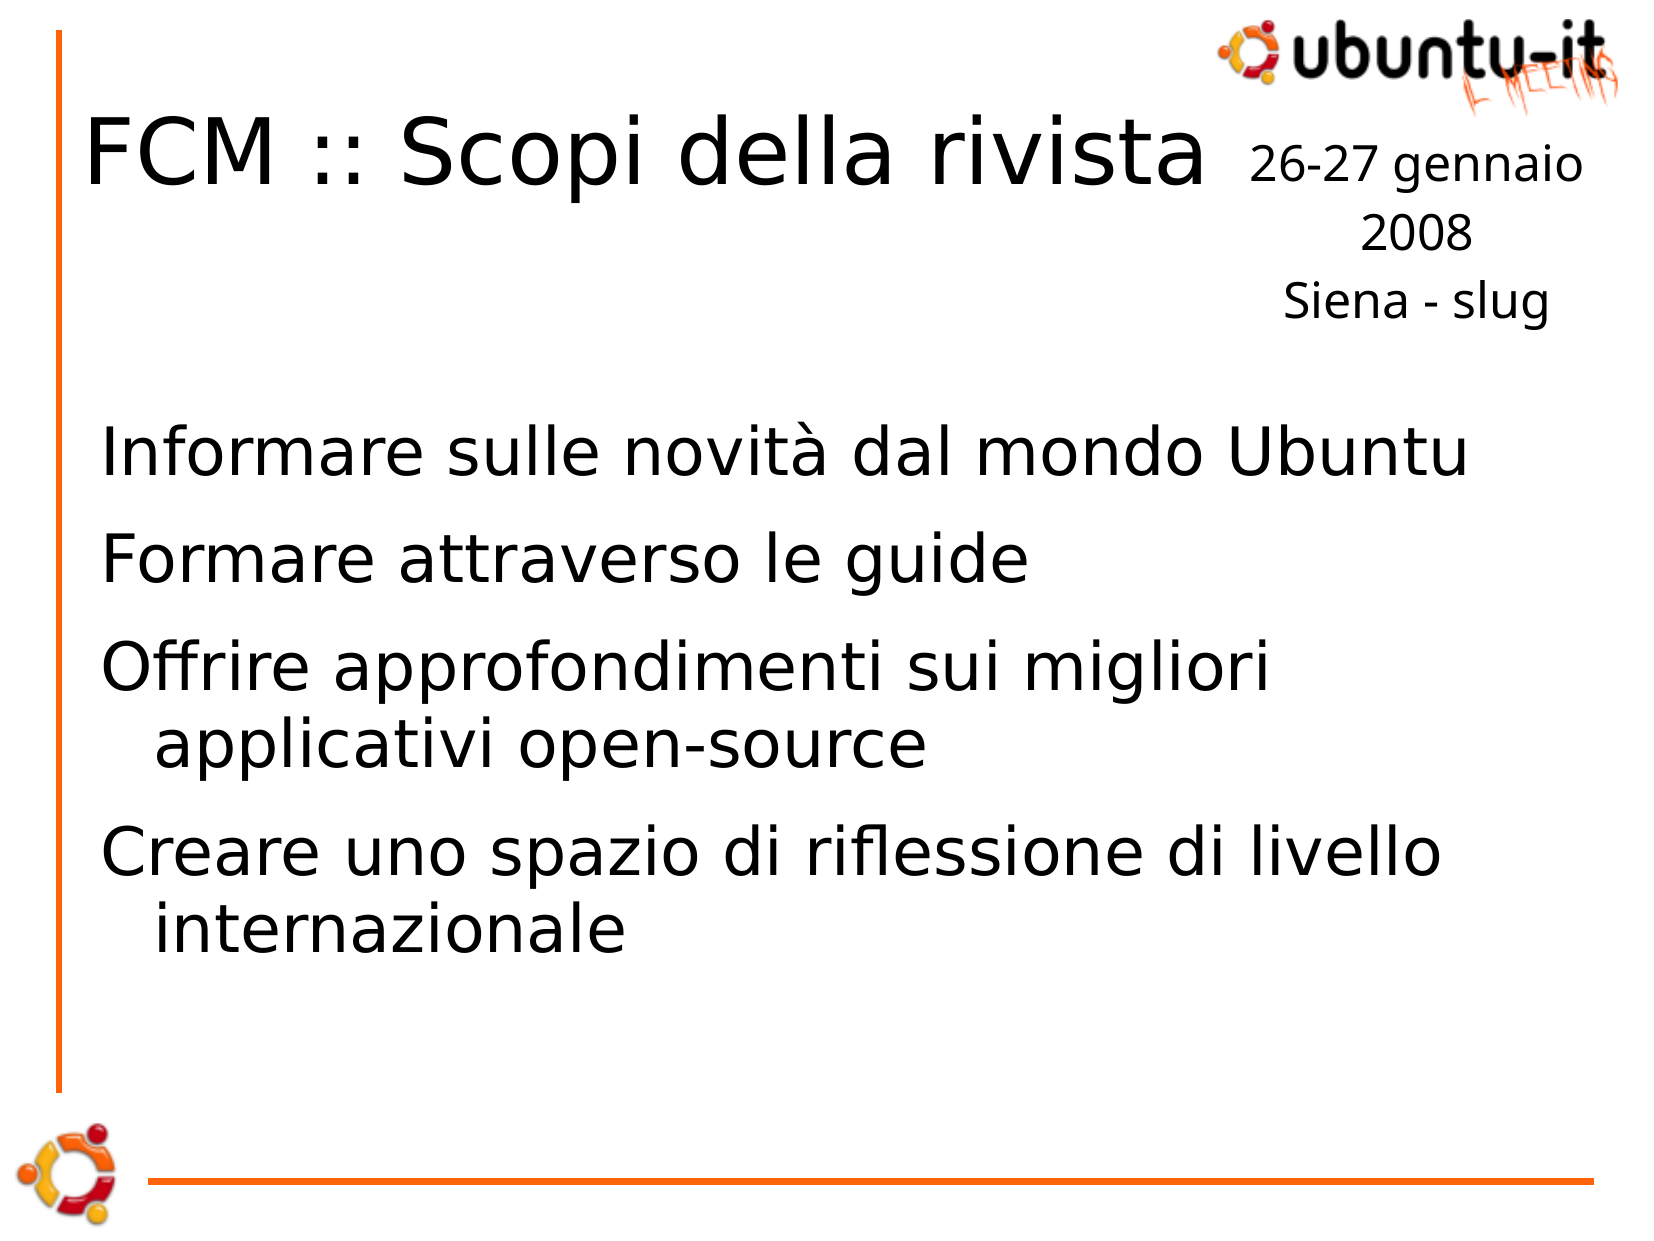

# FCM :: Scopi della rivista
Informare sulle novità dal mondo Ubuntu
Formare attraverso le guide
Offrire approfondimenti sui migliori applicativi open-source
Creare uno spazio di riflessione di livello internazionale